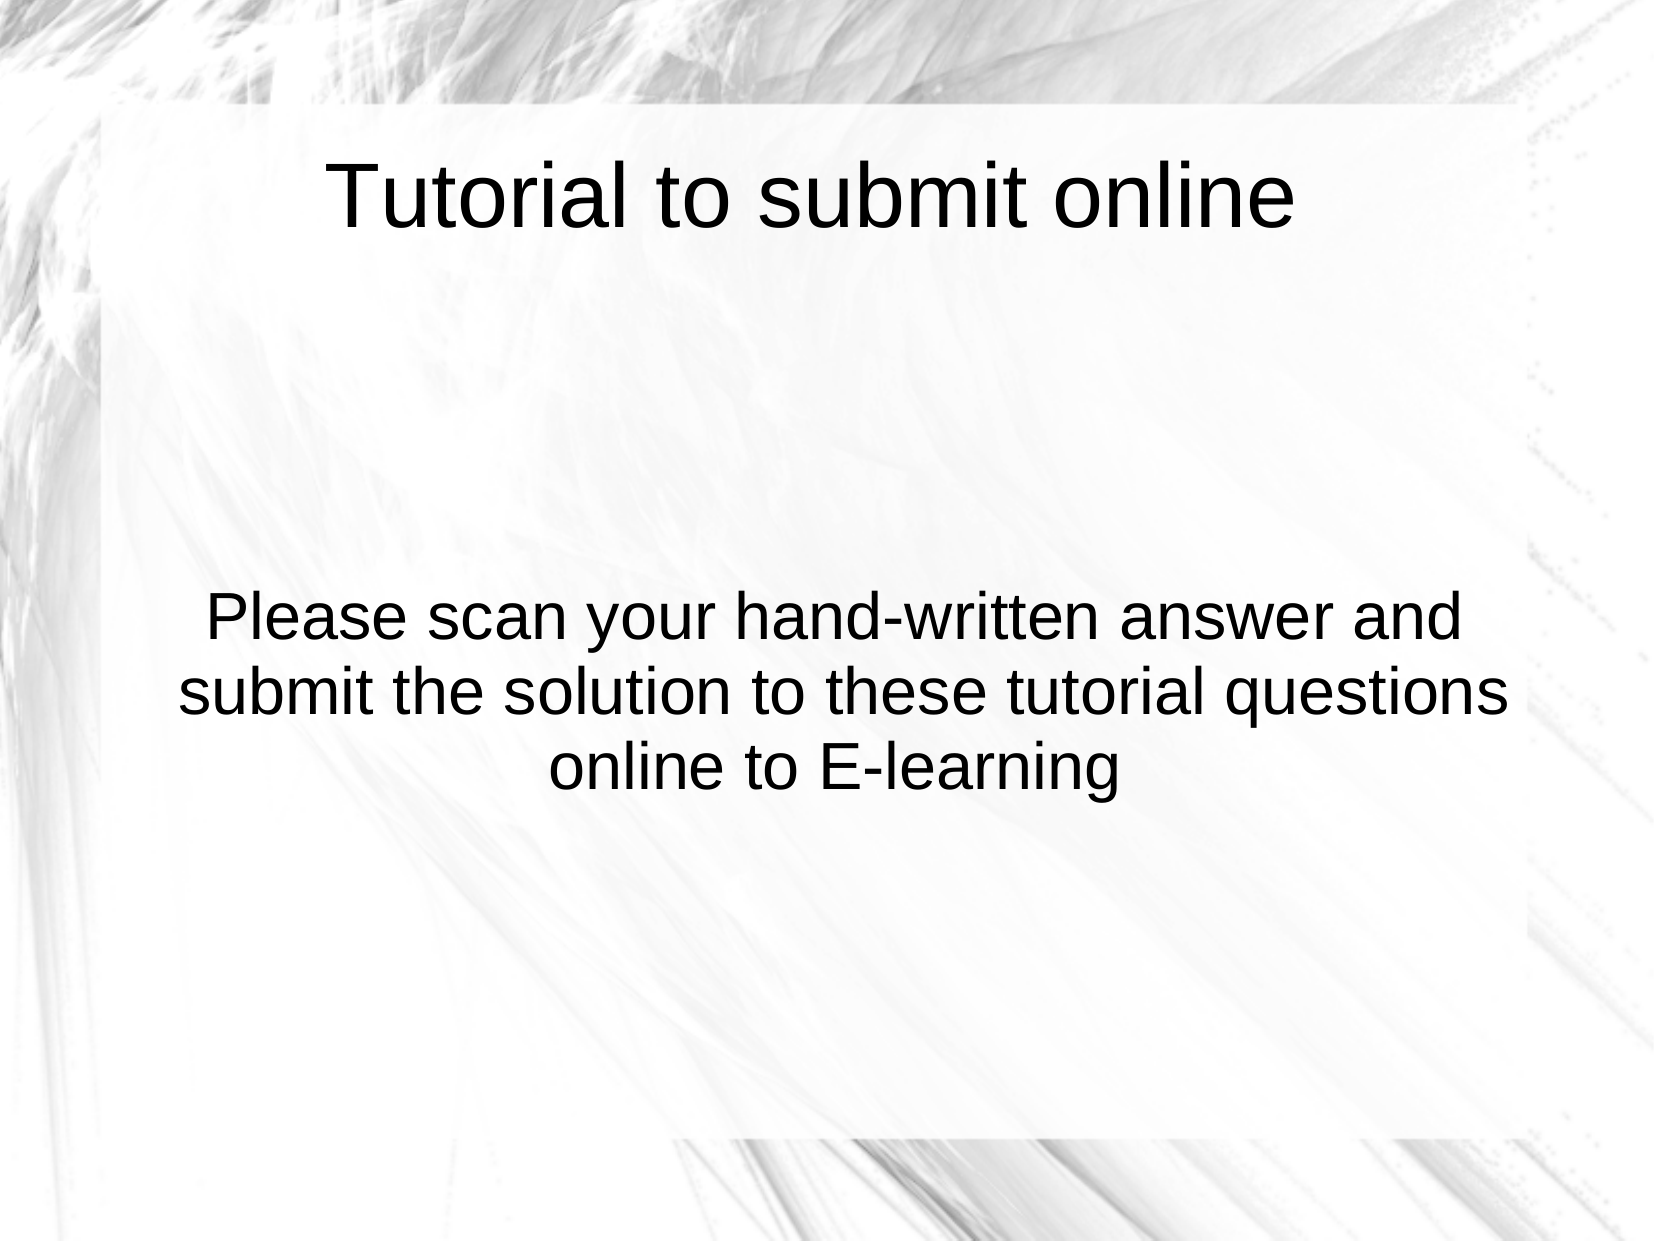

# Tutorial to submit online
Please scan your hand-written answer and
submit the solution to these tutorial questions online to E-learning